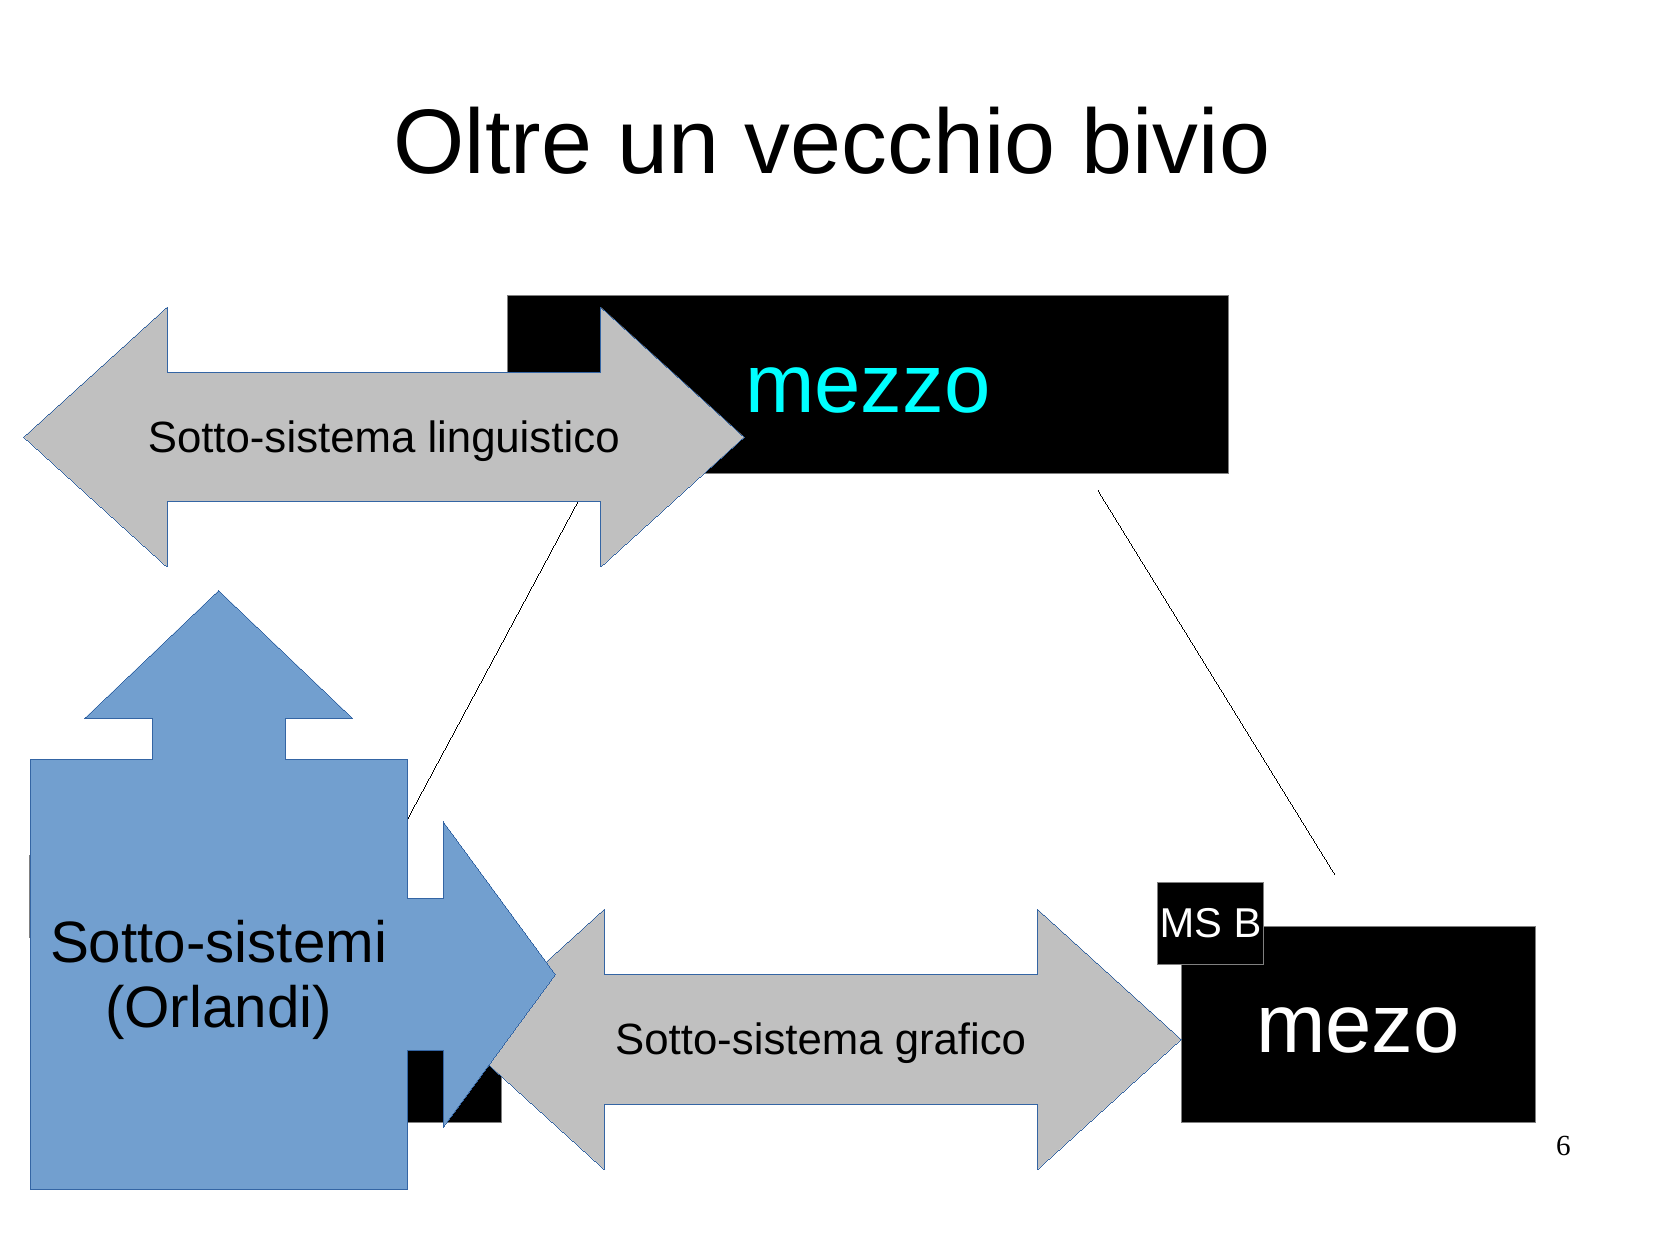

# Oltre un vecchio bivio
mezzo
Sotto-sistema linguistico
Sotto-sistemi
(Orlandi)
MS A
MS B
Sotto-sistema grafico
Meço
mezo
6